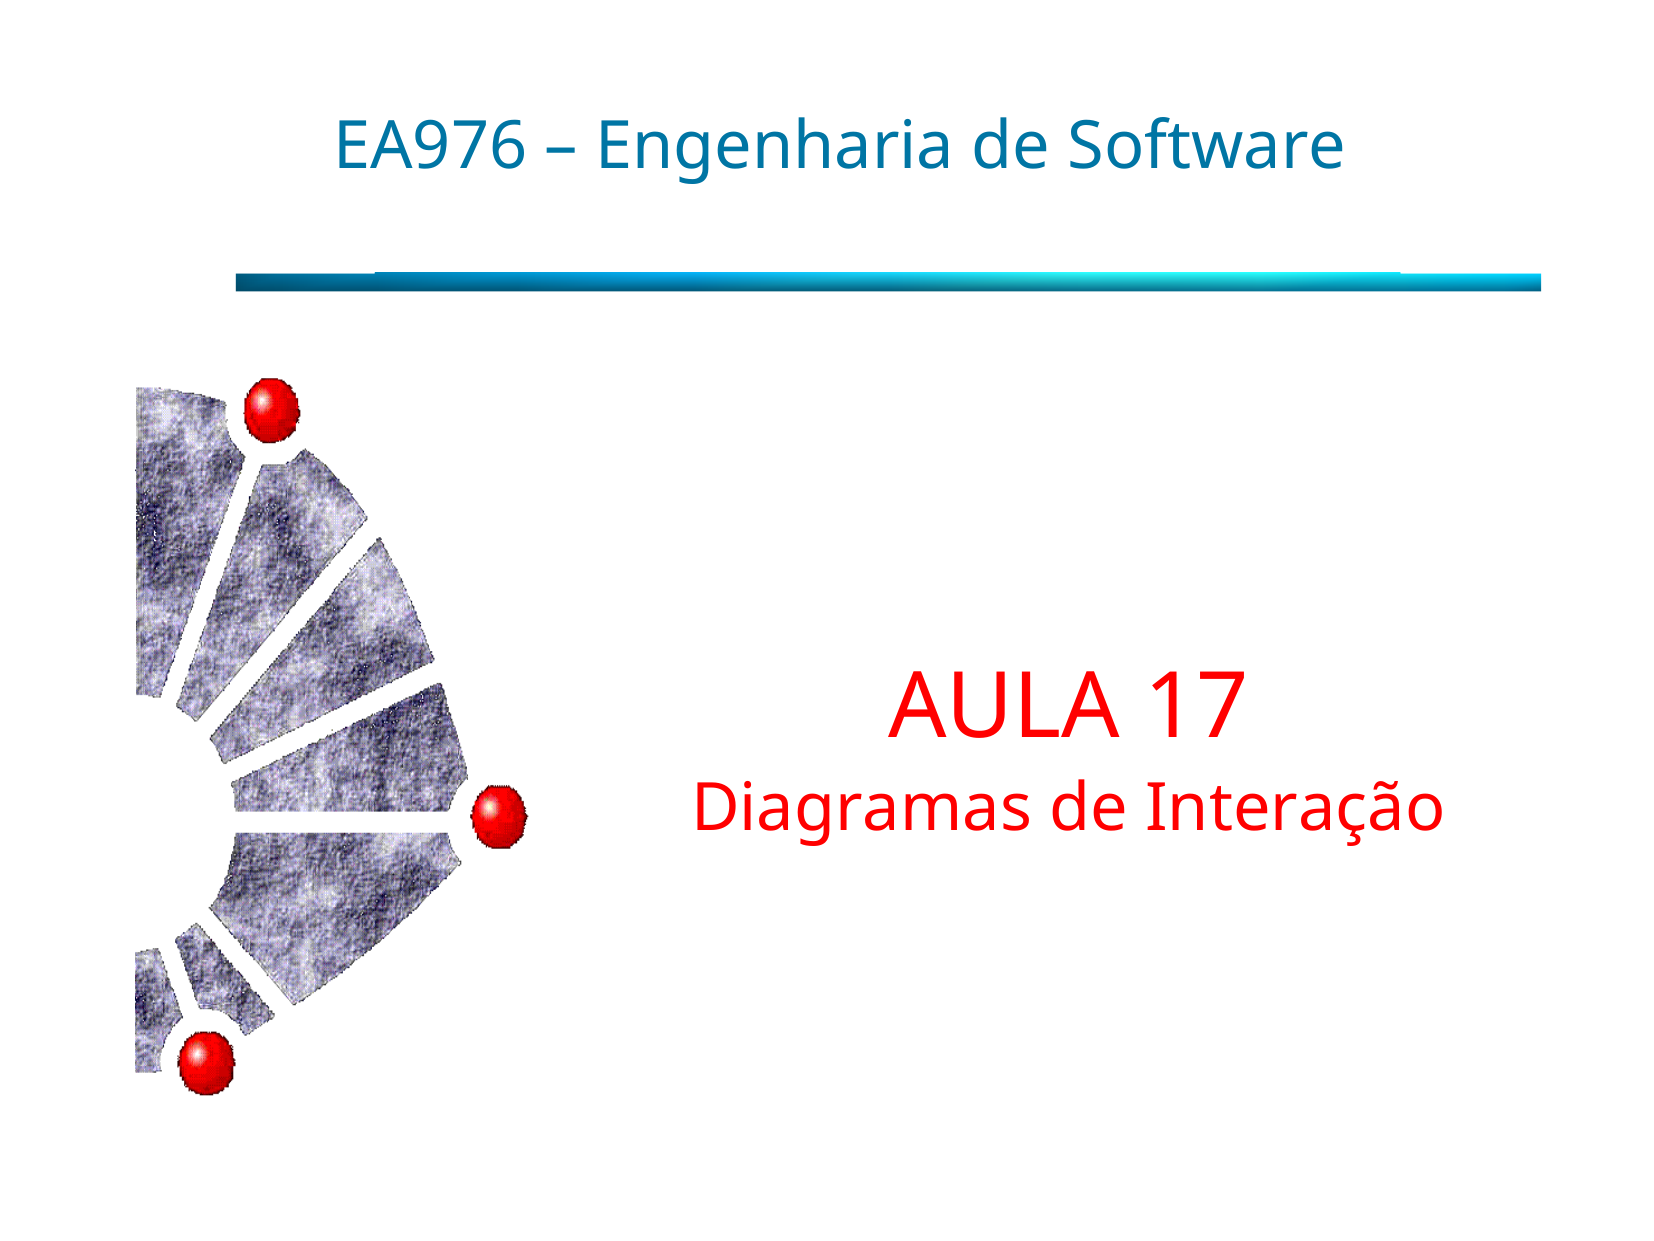

# EA976 – Engenharia de Software
AULA 17
Diagramas de Interação